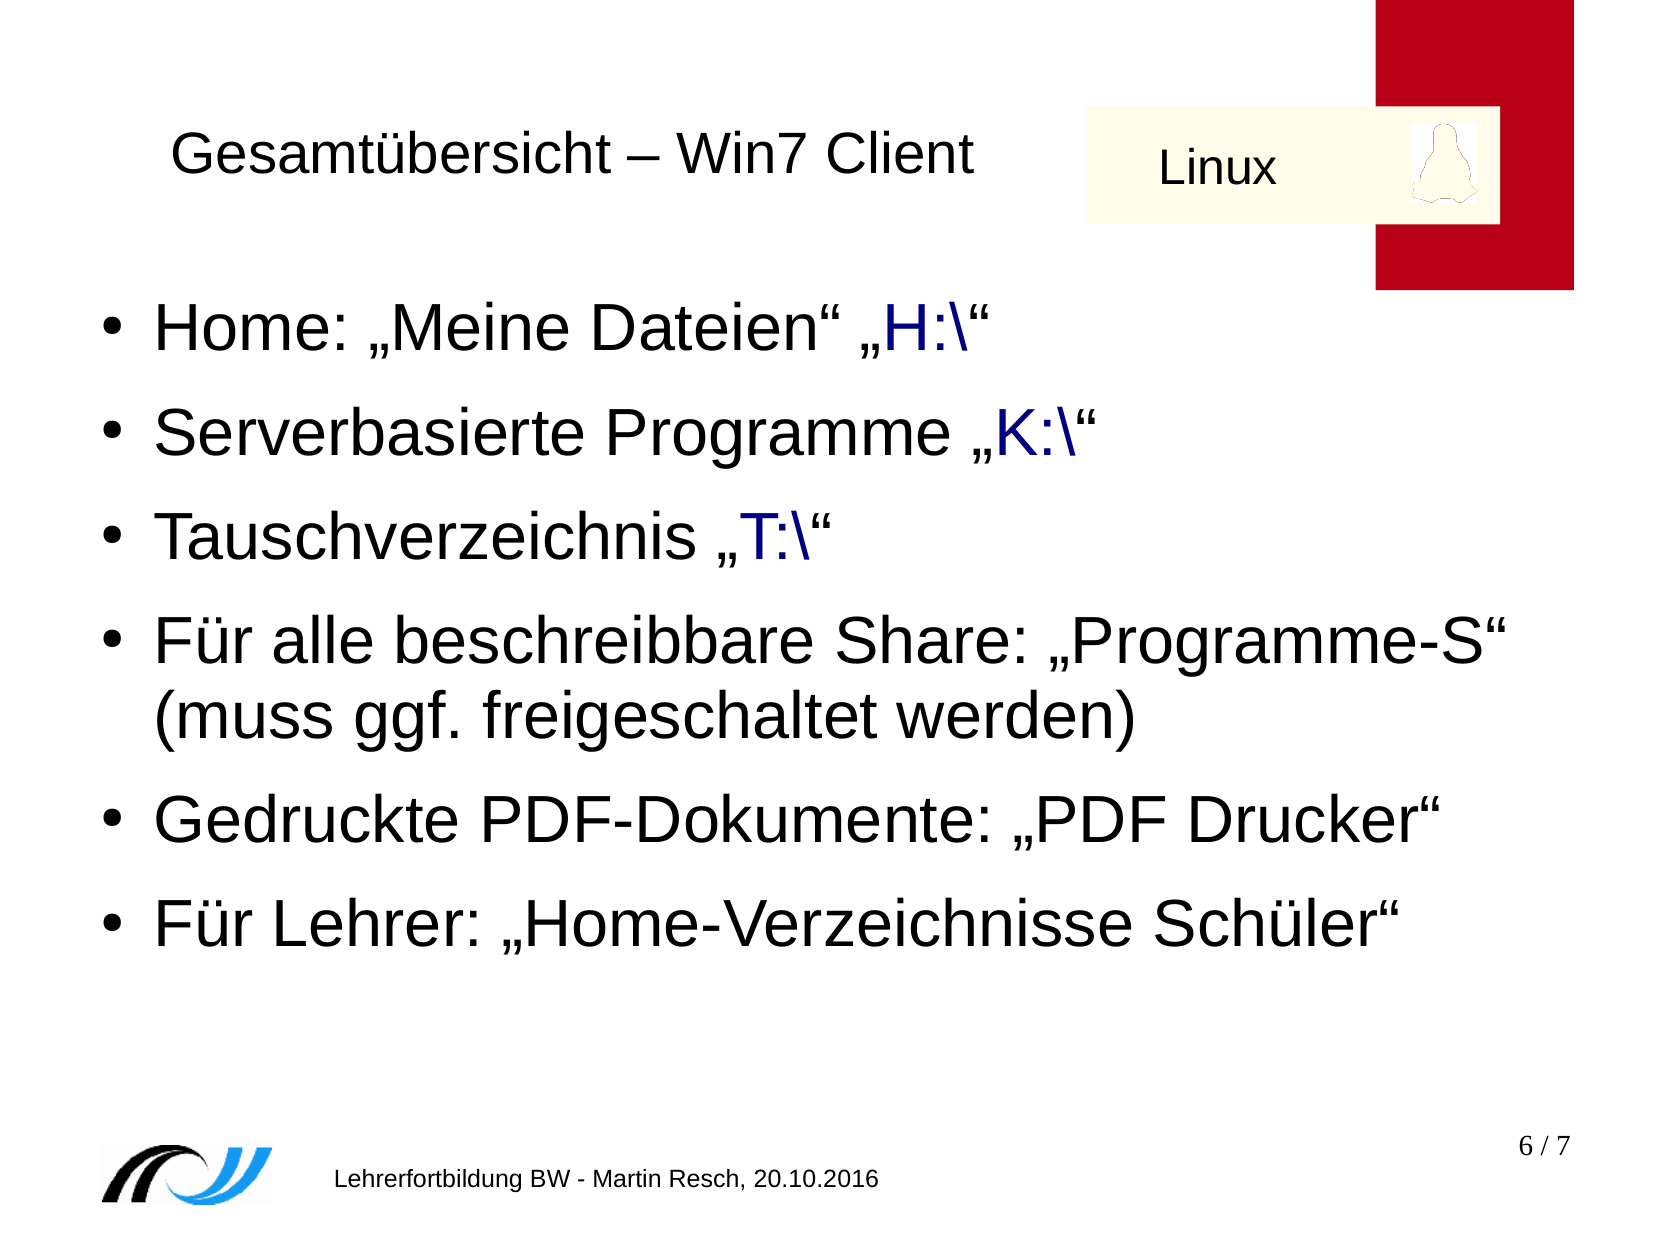

# Gesamtübersicht – Win7 Client
Home: „Meine Dateien“ „H:\“
Serverbasierte Programme „K:\“
Tauschverzeichnis „T:\“
Für alle beschreibbare Share: „Programme-S“ (muss ggf. freigeschaltet werden)
Gedruckte PDF-Dokumente: „PDF Drucker“
Für Lehrer: „Home-Verzeichnisse Schüler“
6
Lehrerfortbildung BW - Martin Resch, 20.10.2016